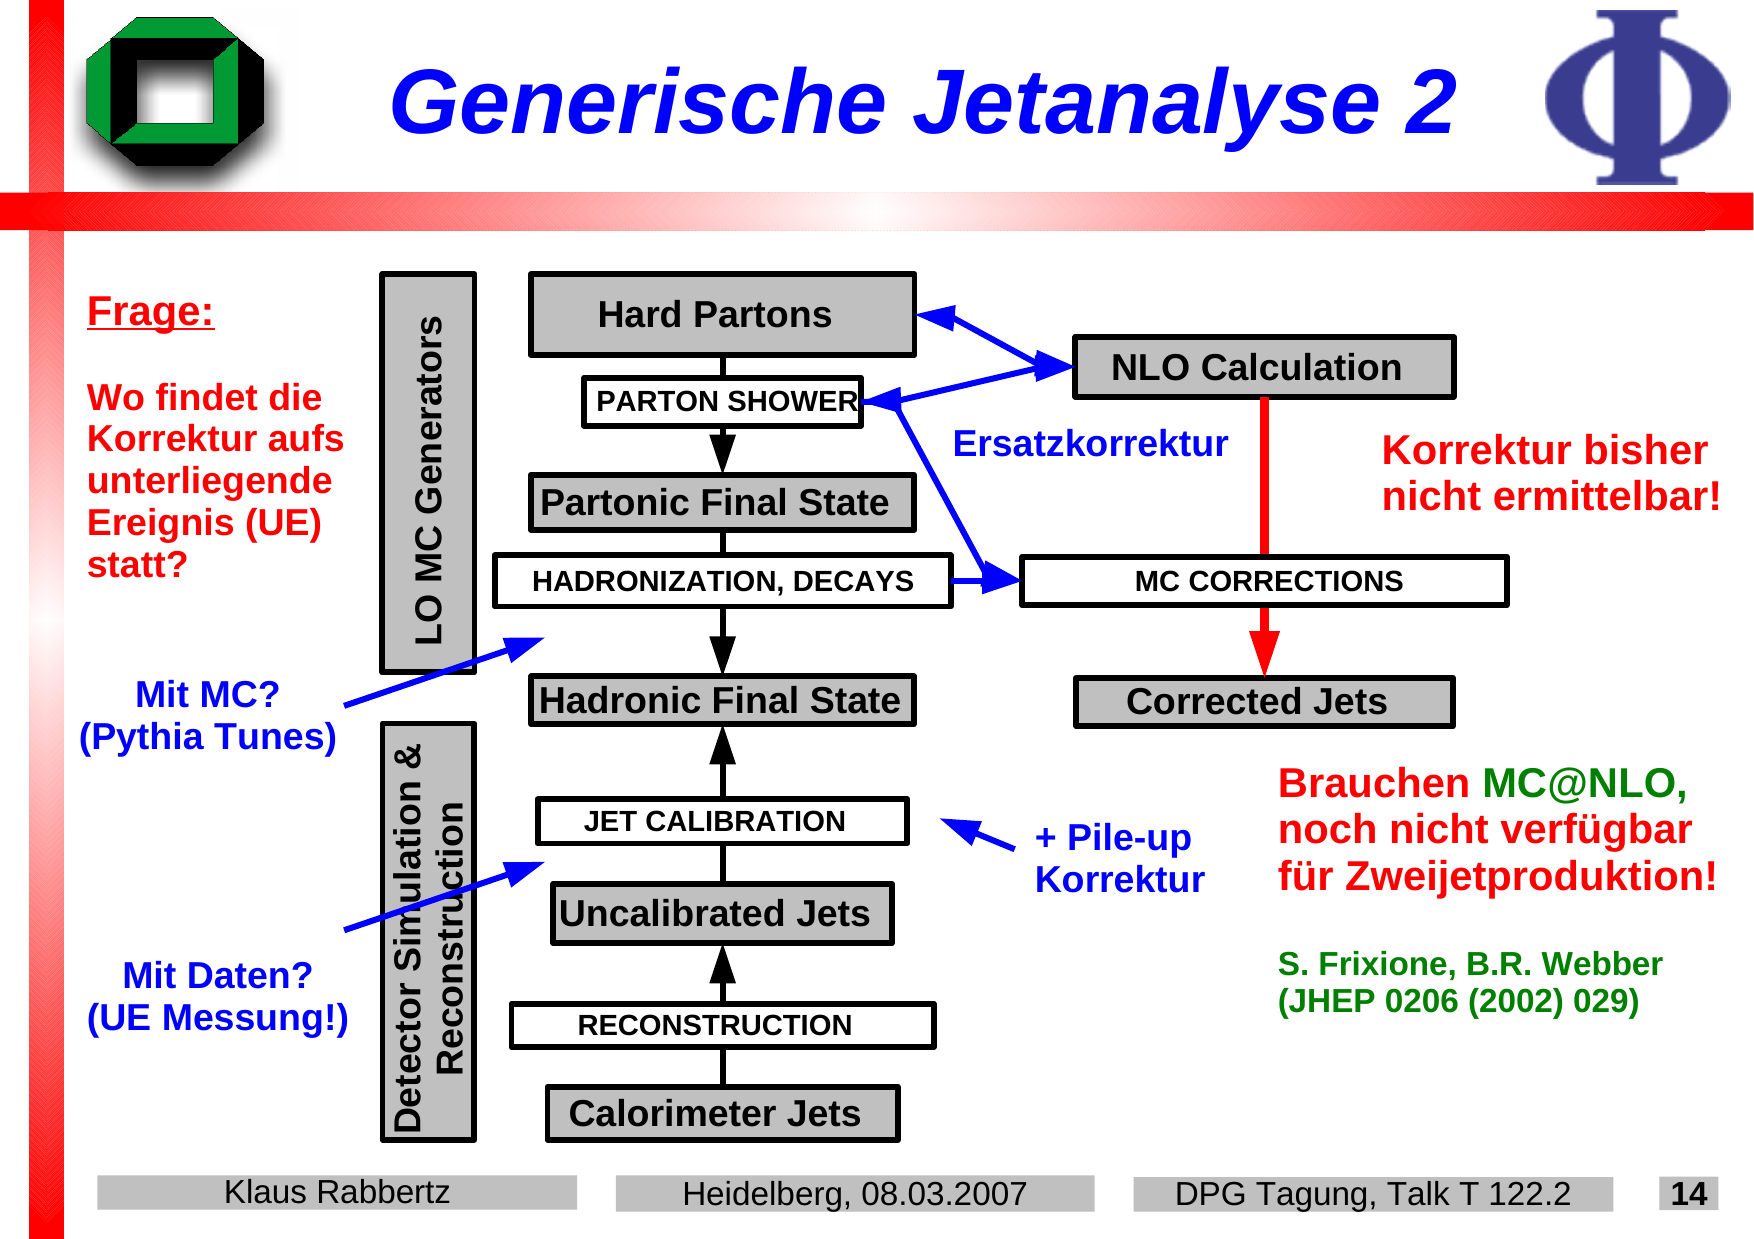

# Generische Jetanalyse 2
Hard Partons
Frage:
Wo findet die
Korrektur aufs
unterliegende
Ereignis (UE) statt?
NLO Calculation
 PARTON SHOWER
Ersatzkorrektur
Korrektur bisher
nicht ermittelbar!
LO MC Generators
Partonic Final State
 HADRONIZATION, DECAYS
 MC CORRECTIONS
Mit MC?
(Pythia Tunes)
 Hadronic Final State
Corrected Jets
Brauchen MC@NLO,
noch nicht verfügbar
für Zweijetproduktion!
S. Frixione, B.R. Webber
(JHEP 0206 (2002) 029)
JET CALIBRATION
+ Pile-up
Korrektur
Uncalibrated Jets
Detector Simulation &
Reconstruction
Mit Daten?
(UE Messung!)
RECONSTRUCTION
Calorimeter Jets